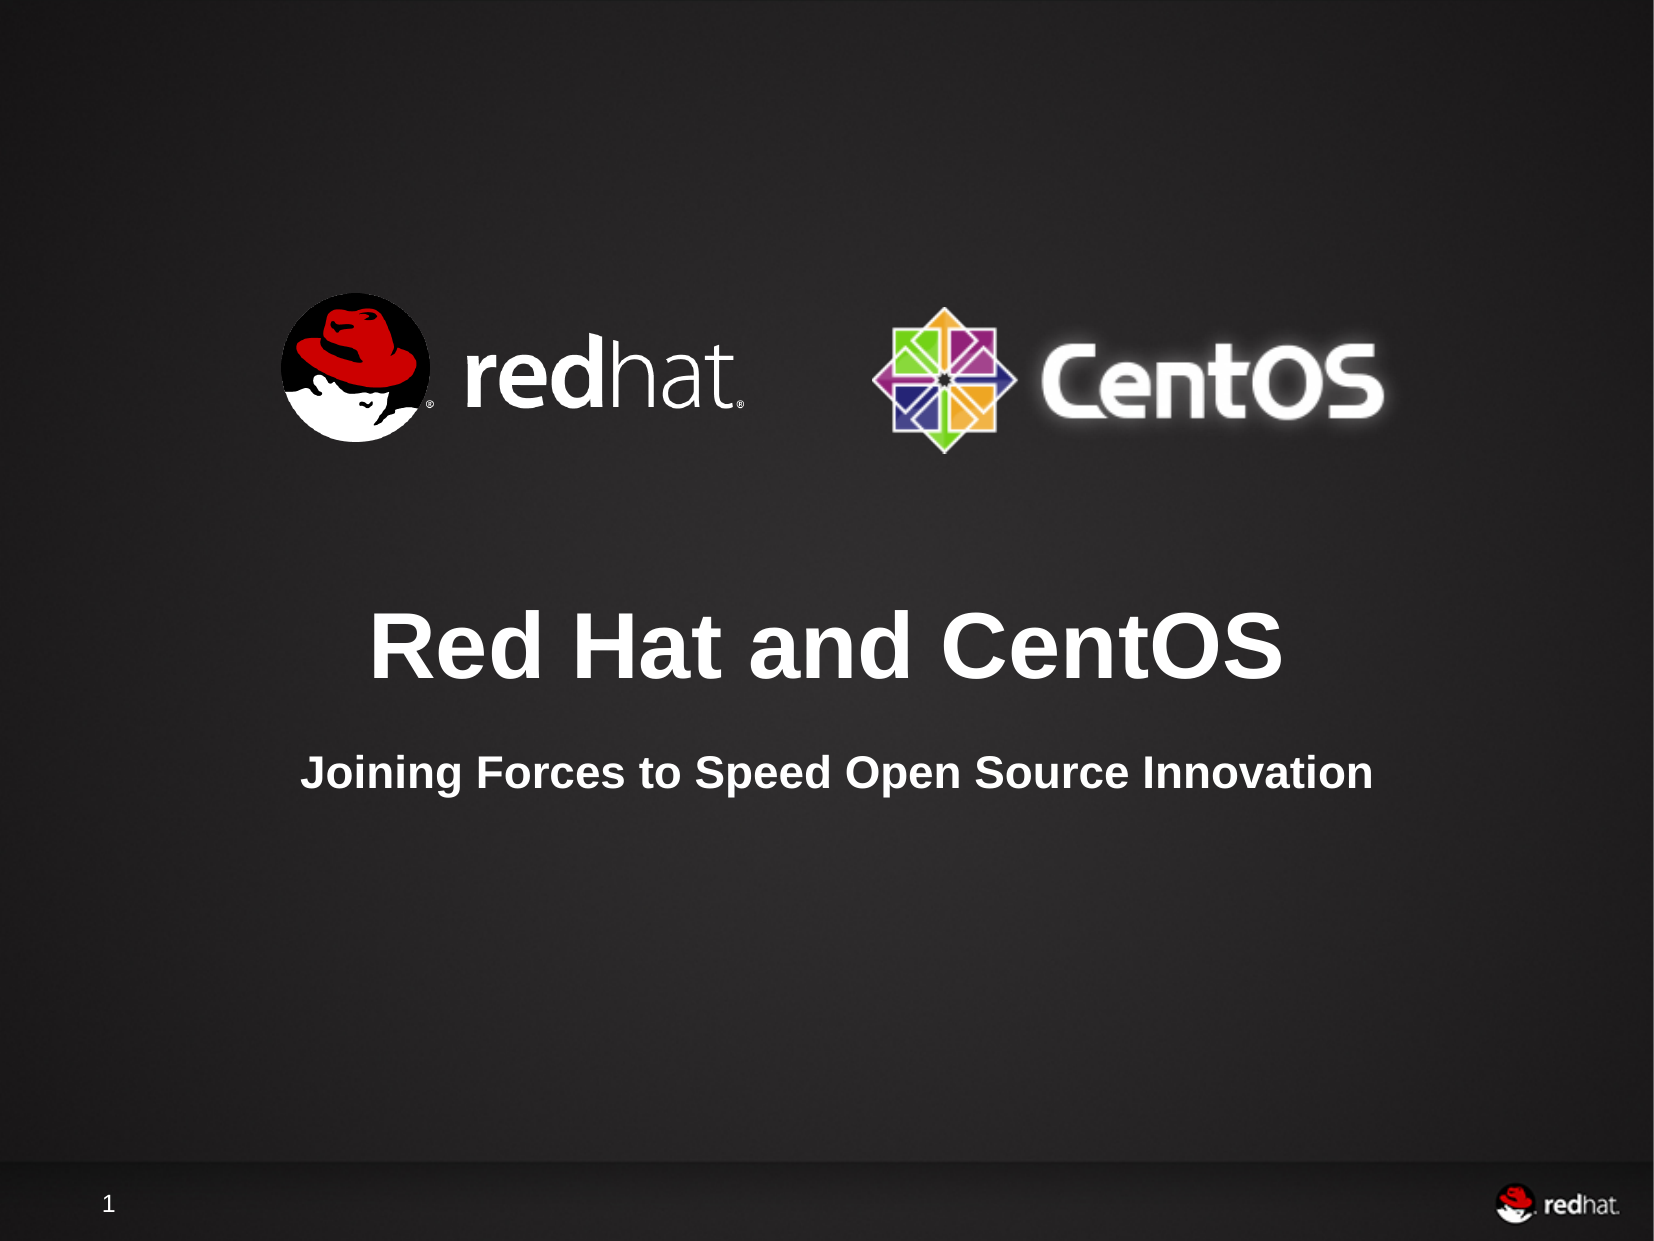

# Red Hat and CentOS
Joining Forces to Speed Open Source Innovation